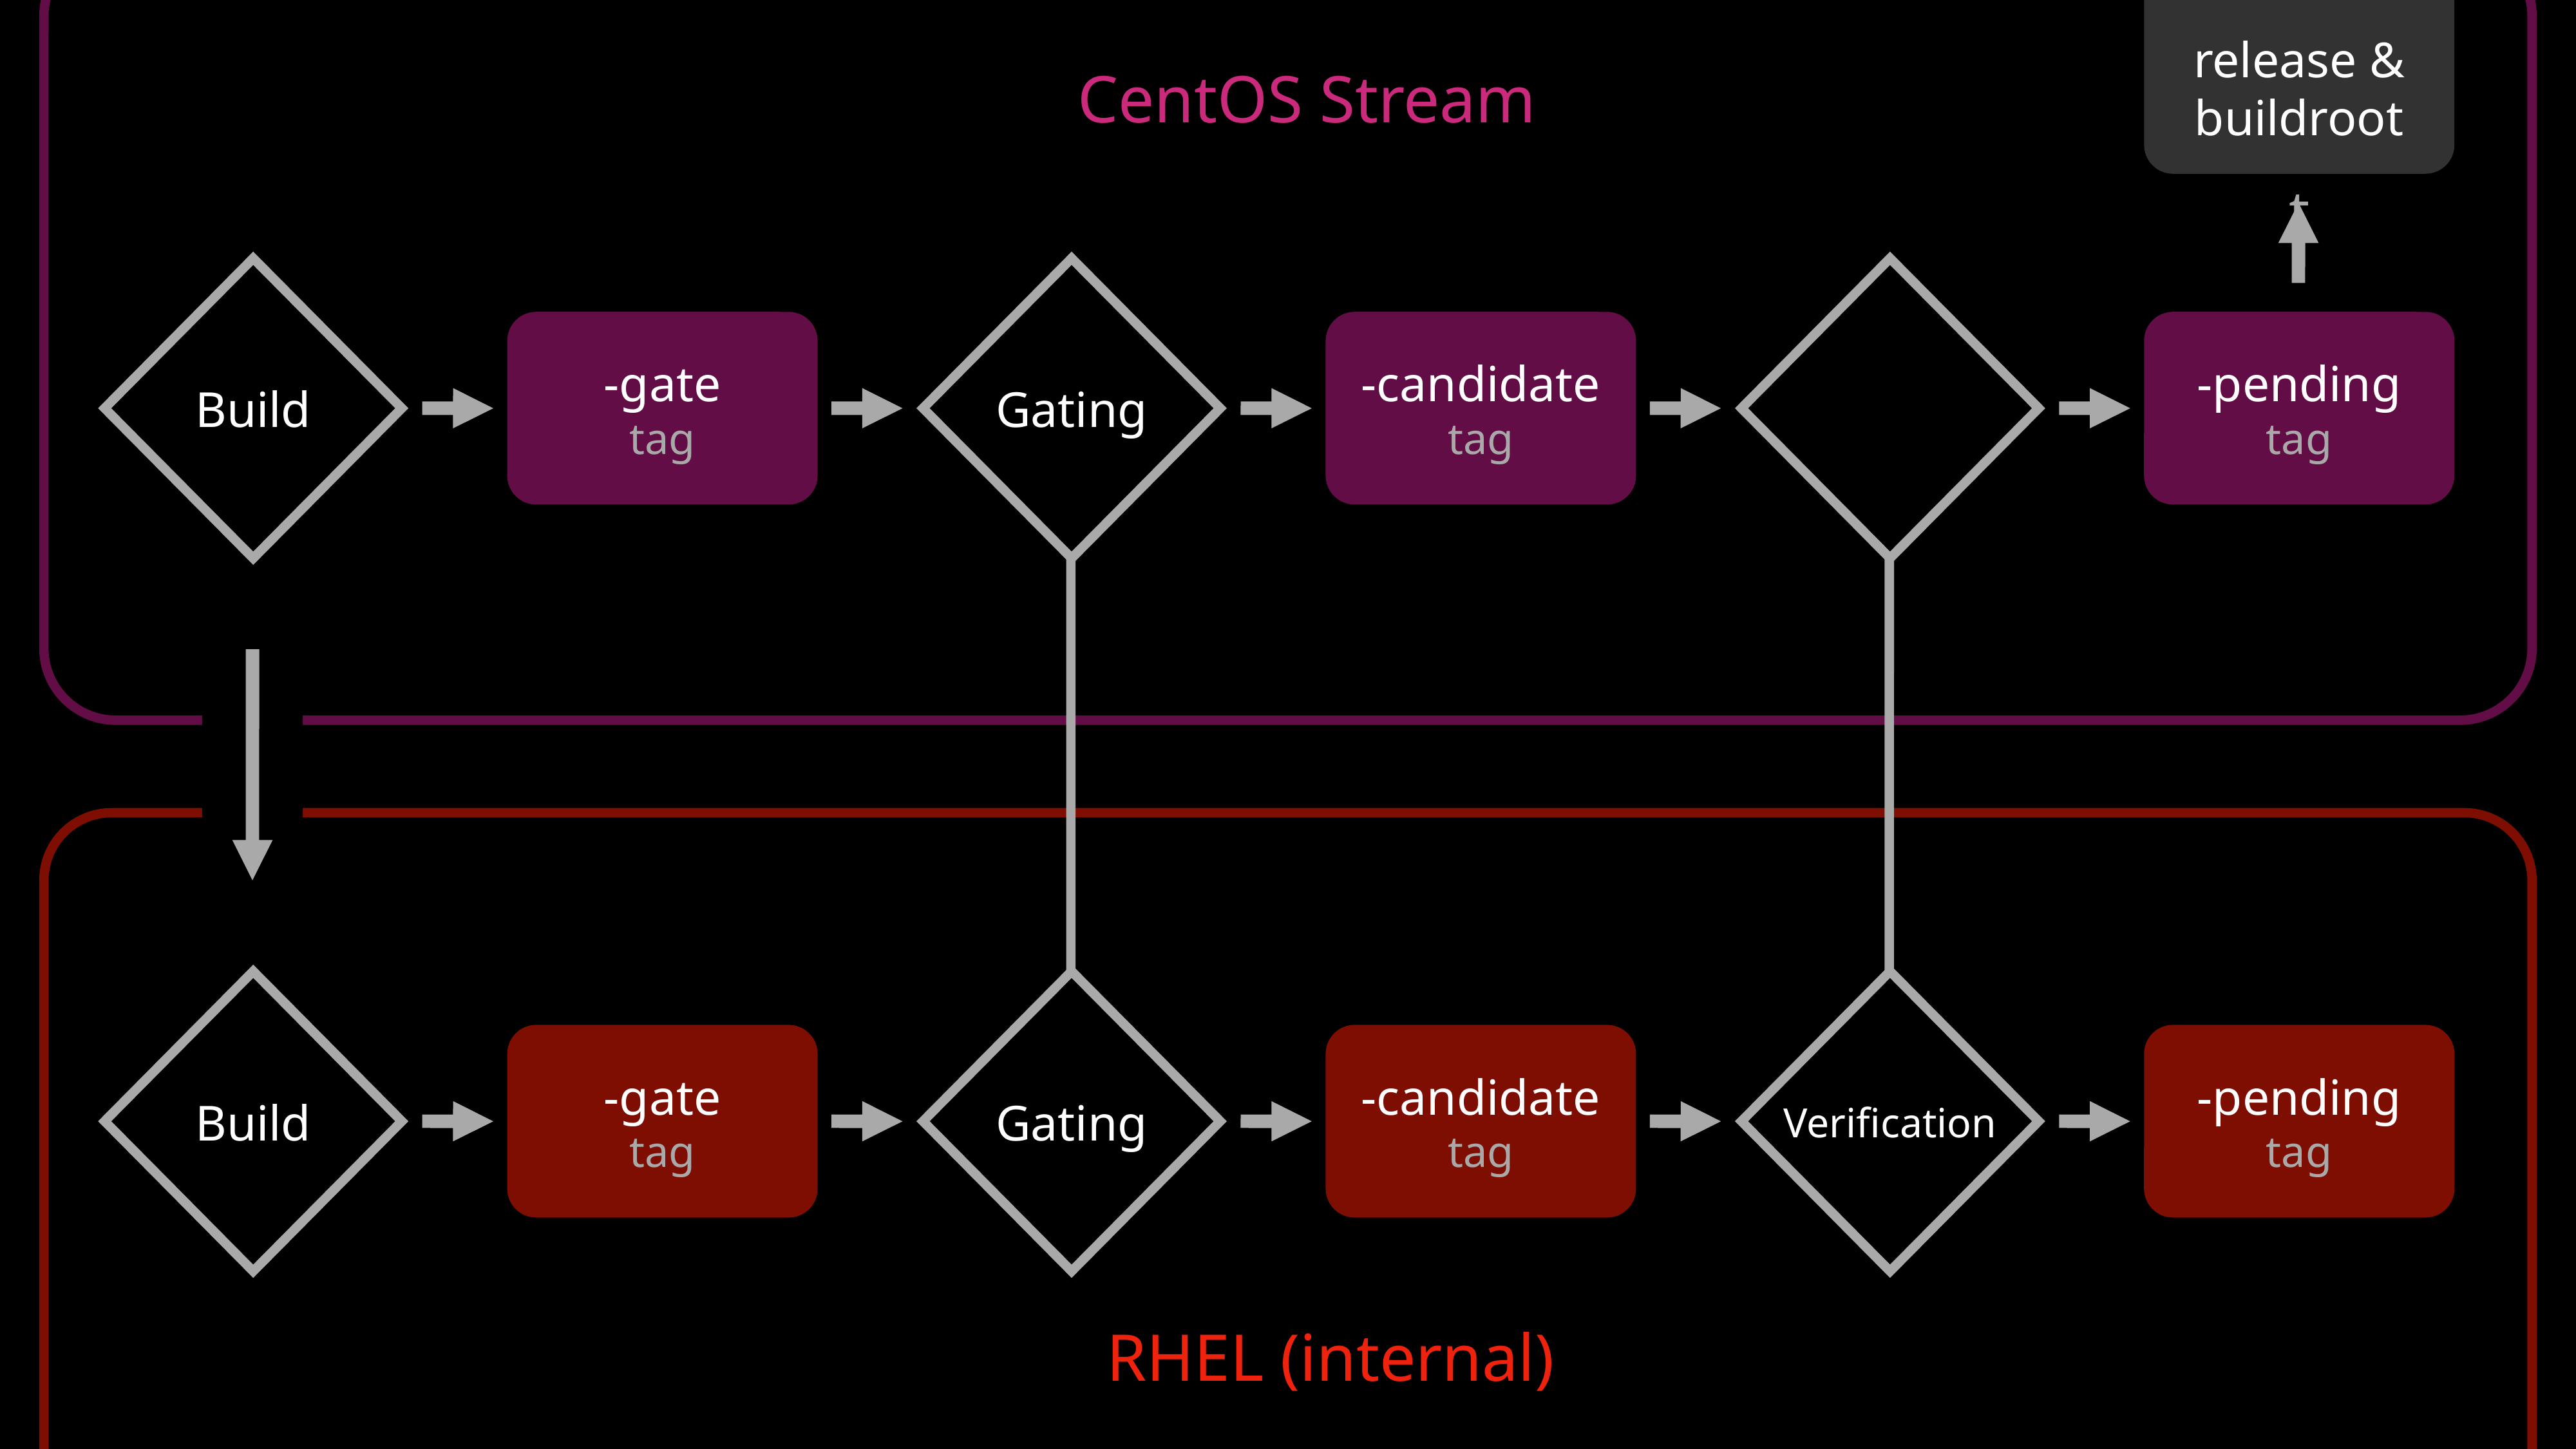

release &
buildroot
CentOS Stream
Koji
release &
buildroot
CentOS Stream
Build
Gating
-gate
tag
-candidate
tag
-pending
tag
RHEL
Build &
Gating
Build
Gating
Verification
-gate
tag
-candidate
tag
-pending
tag
RHEL (internal)